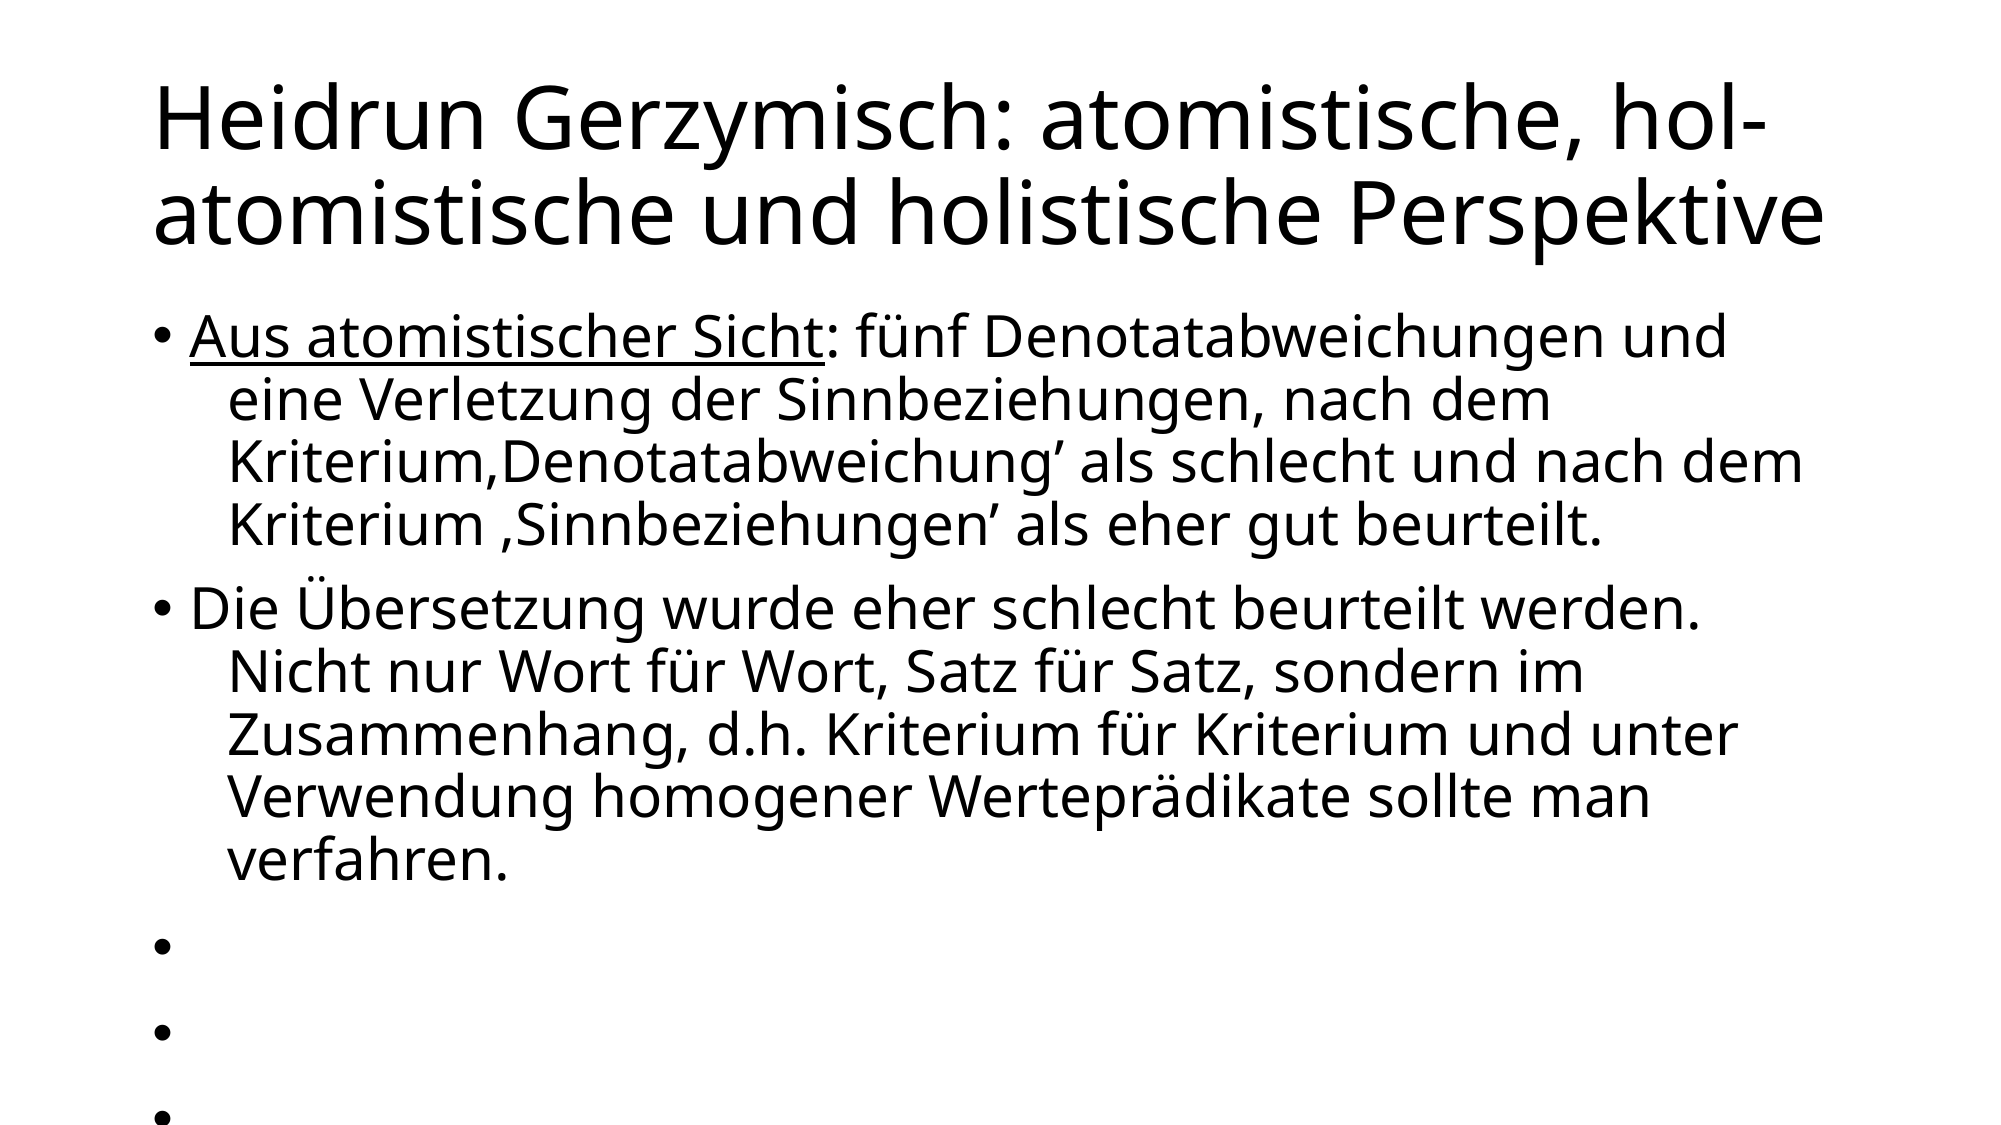

# Heidrun Gerzymisch: atomistische, hol-atomistische und holistische Perspektive
Aus atomistischer Sicht: fünf Denotatabweichungen und eine Verletzung der Sinnbeziehungen, nach dem Kriterium‚Denotatabweichung’ als schlecht und nach dem Kriterium ‚Sinnbeziehungen’ als eher gut beurteilt.
Die Übersetzung wurde eher schlecht beurteilt werden. Nicht nur Wort für Wort, Satz für Satz, sondern im Zusammenhang, d.h. Kriterium für Kriterium und unter Verwendung homogener Werteprädikate sollte man verfahren.